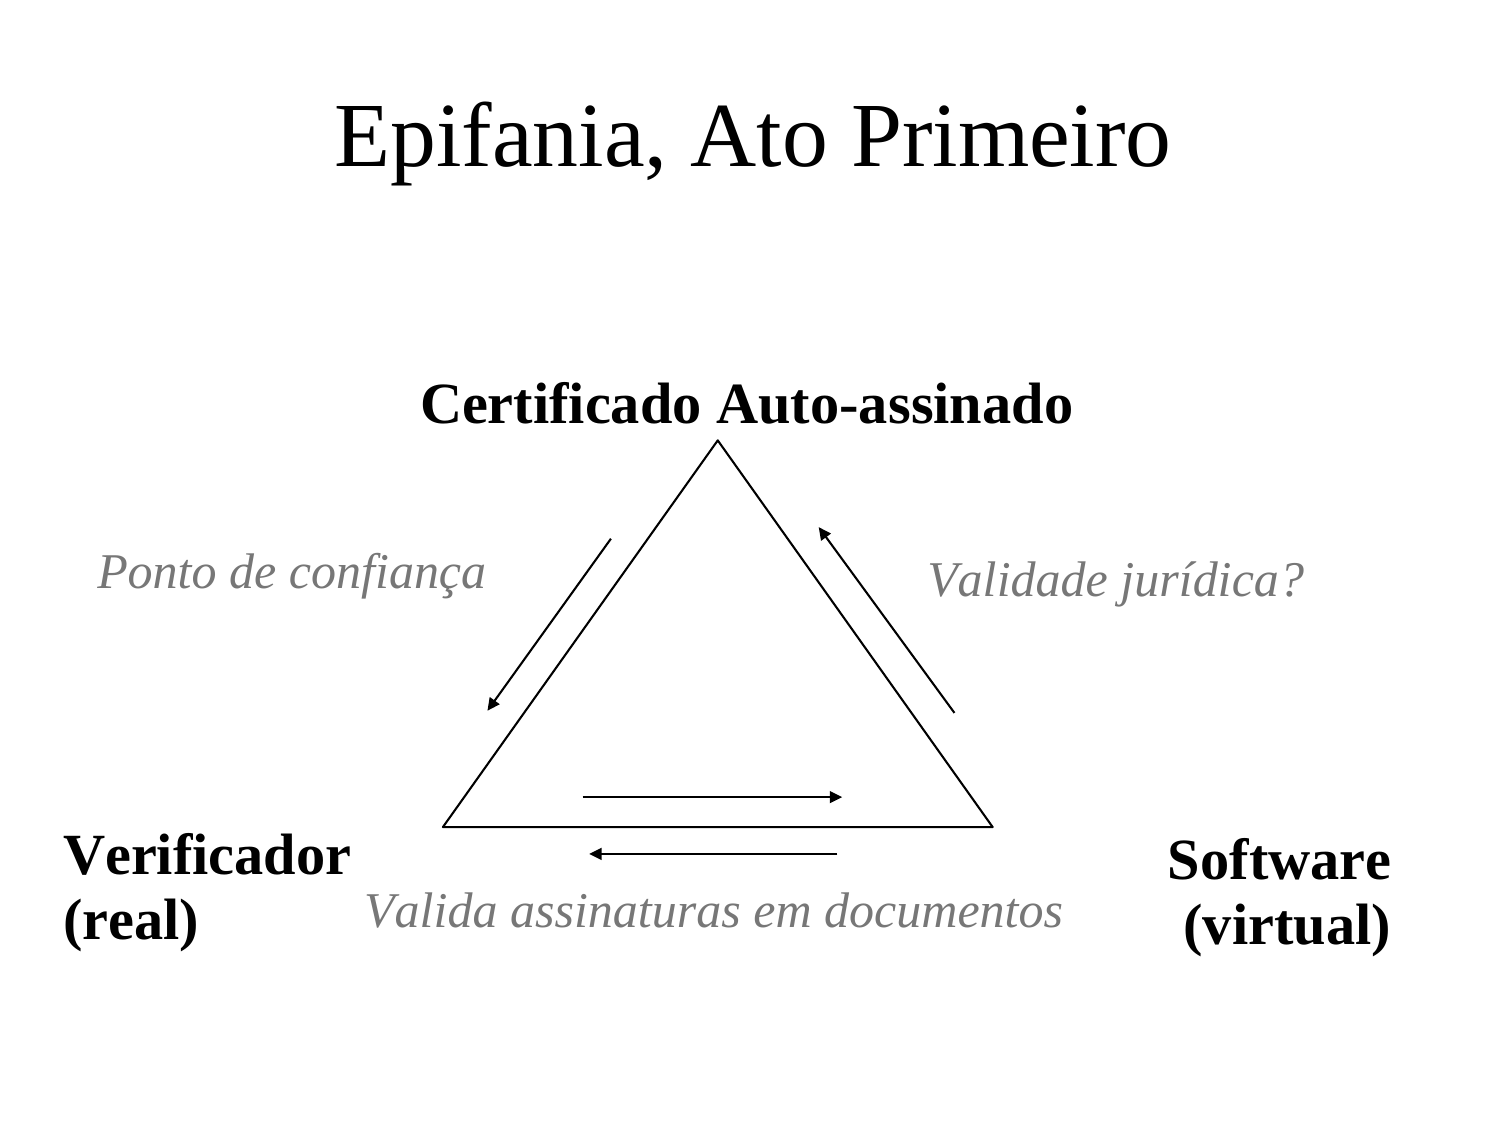

Epifania, Ato Primeiro
Certificado Auto-assinado
Ponto de confiança
Validade jurídica?
Verificador
(real)
Software
(virtual)
Valida assinaturas em documentos